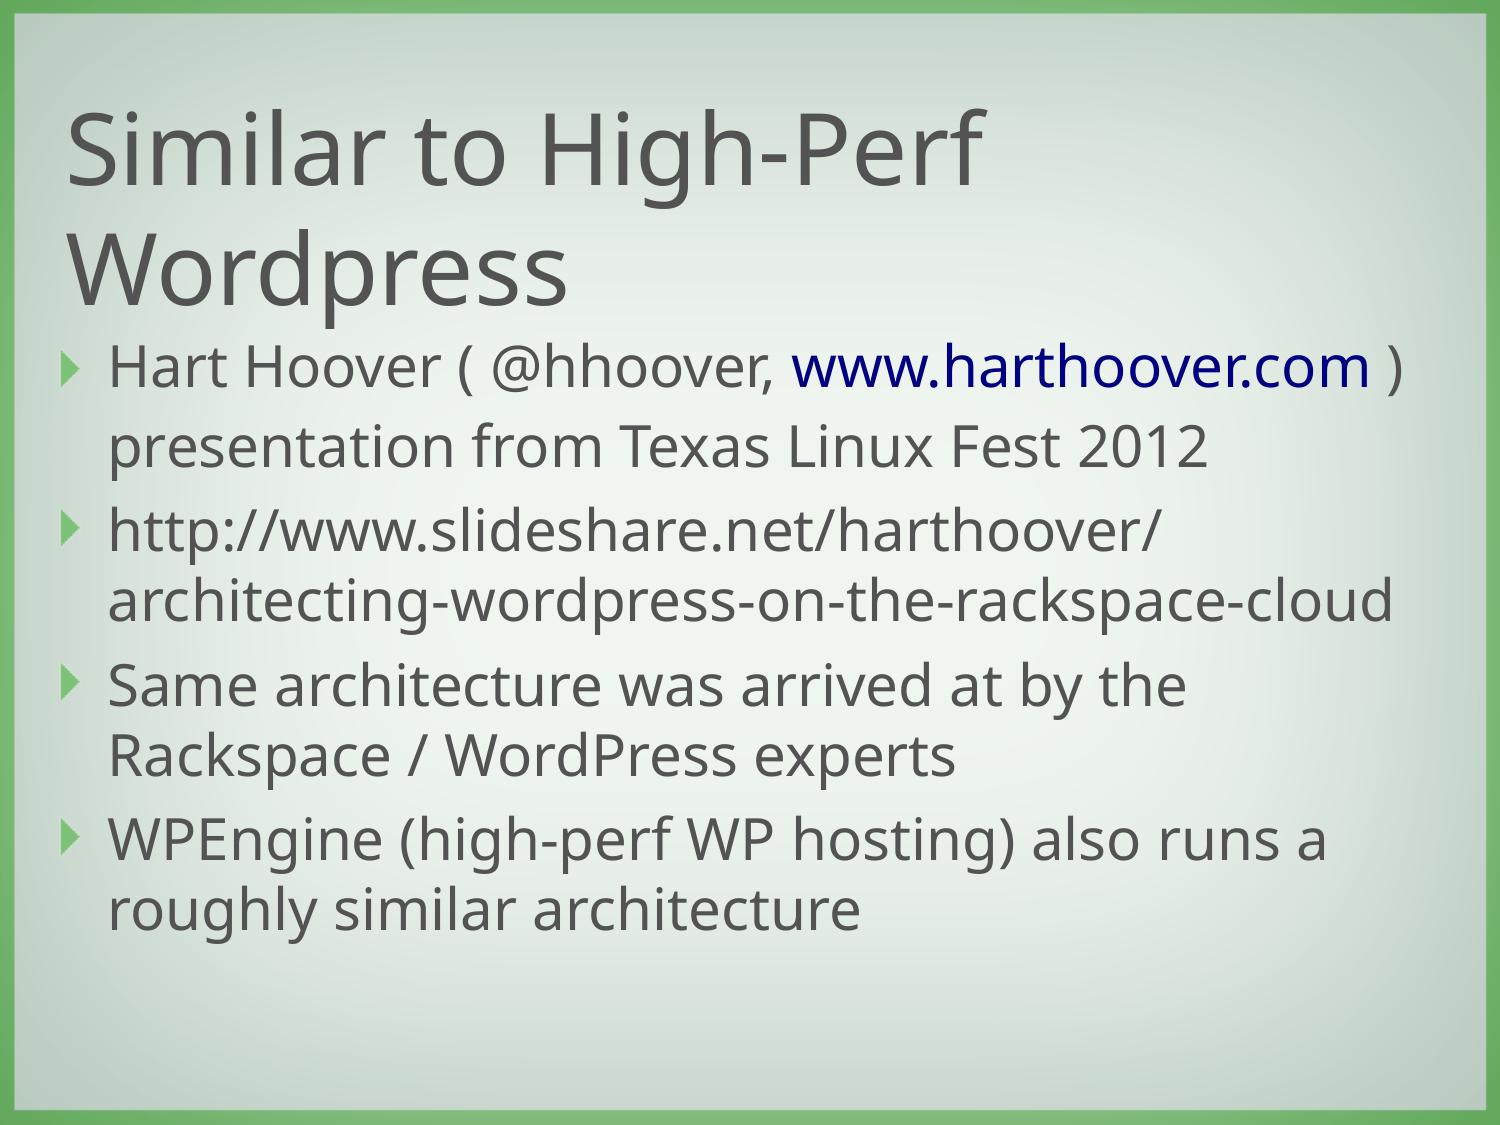

# Similar to High-Perf Wordpress
Hart Hoover ( @hhoover, www.harthoover.com ) presentation from Texas Linux Fest 2012
http://www.slideshare.net/harthoover/architecting-wordpress-on-the-rackspace-cloud
Same architecture was arrived at by the Rackspace / WordPress experts
WPEngine (high-perf WP hosting) also runs a roughly similar architecture